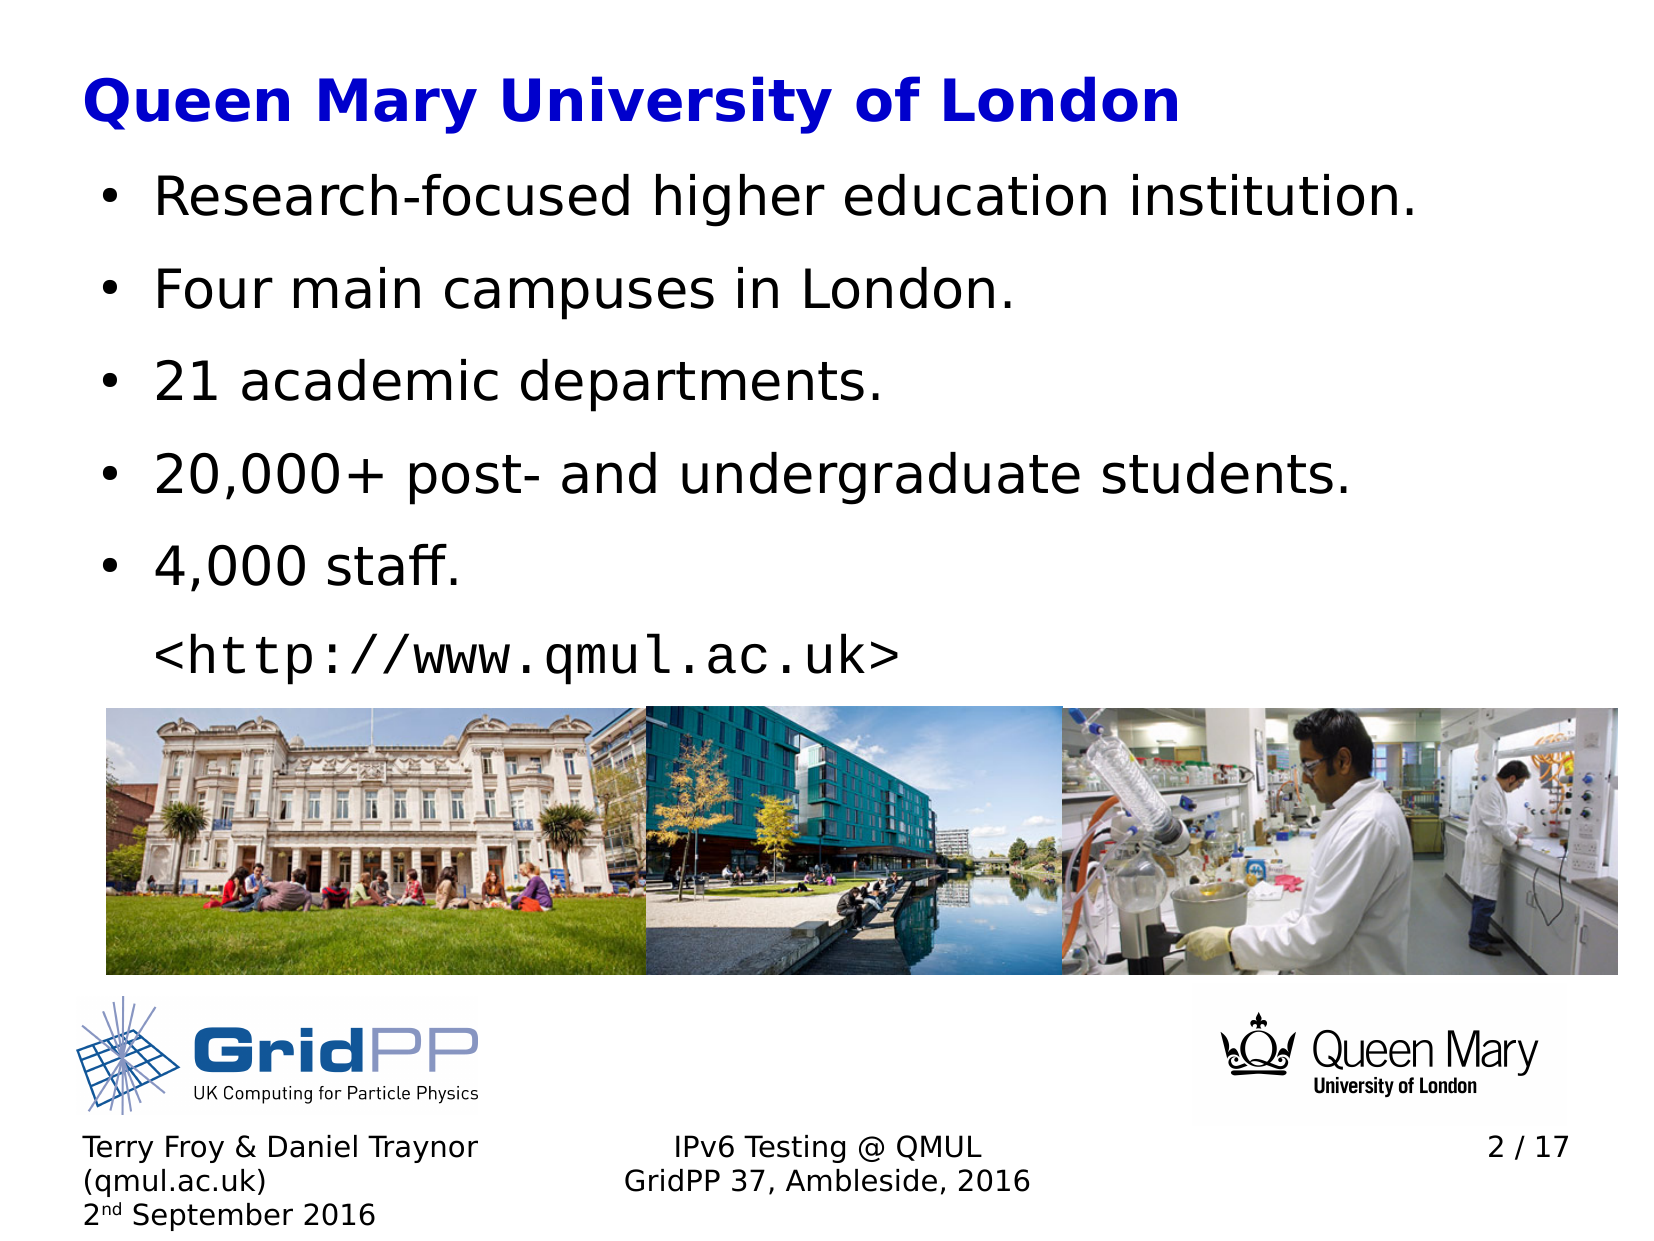

# Queen Mary University of London
Research-focused higher education institution.
Four main campuses in London.
21 academic departments.
20,000+ post- and undergraduate students.
4,000 staff.
<http://www.qmul.ac.uk>
2